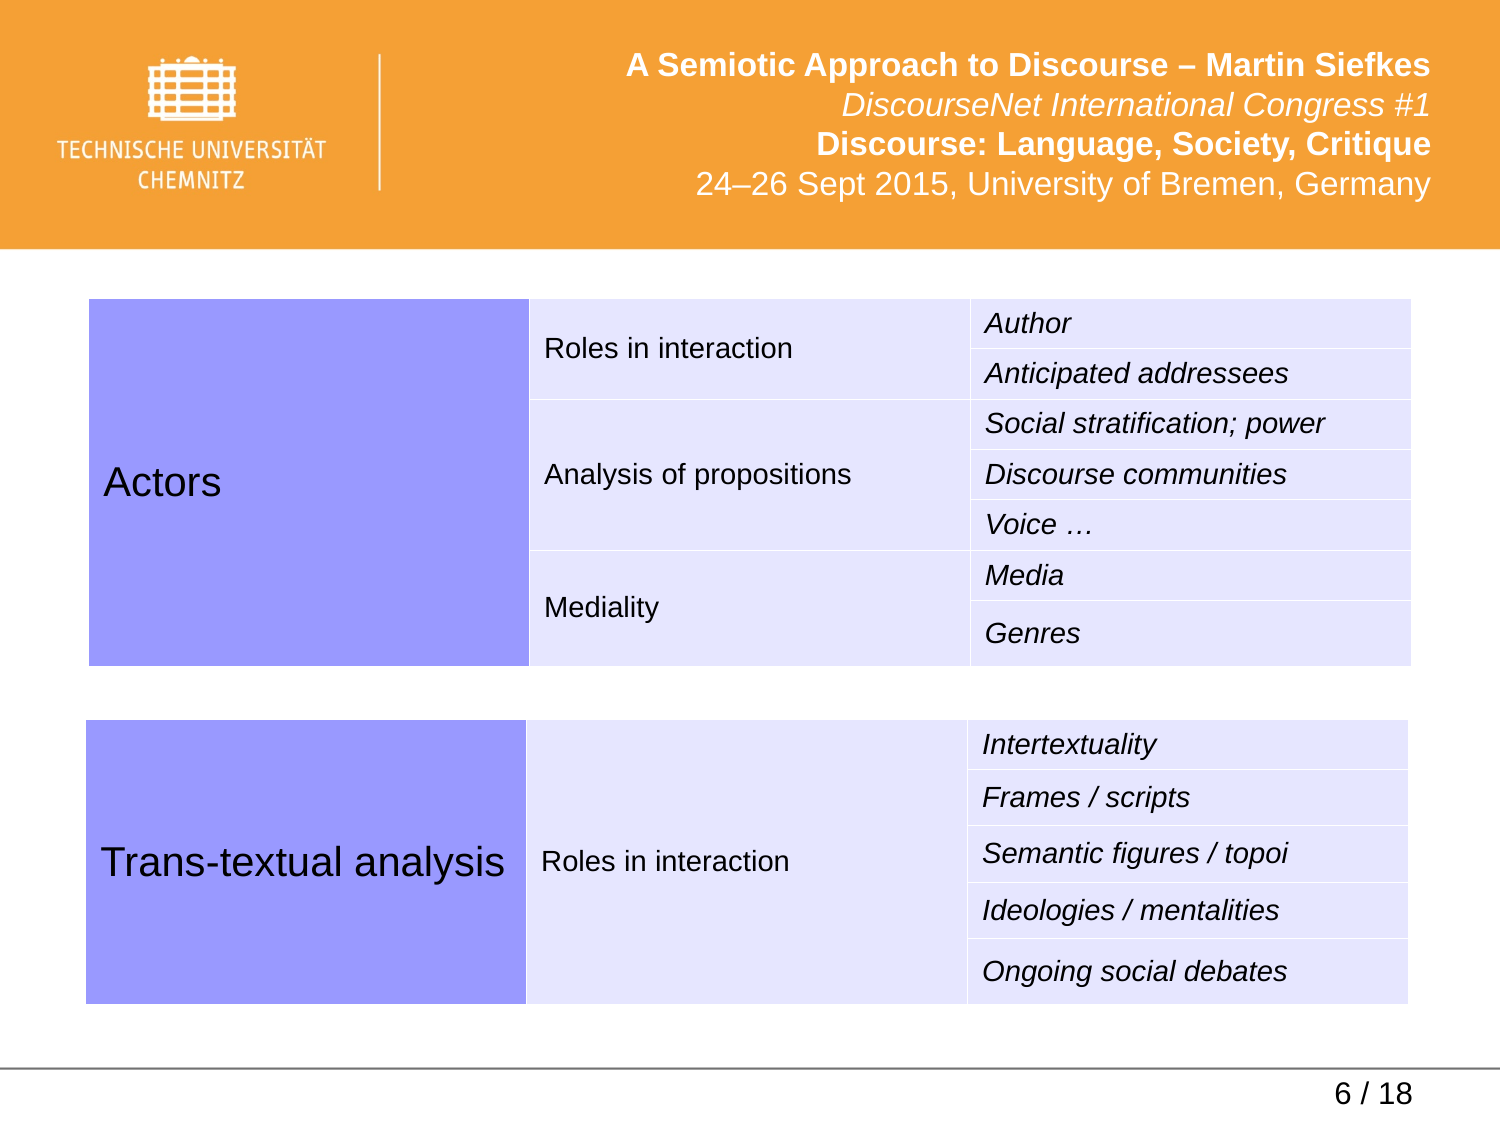

#
| Actors | Roles in interaction | Author |
| --- | --- | --- |
| | | Anticipated addressees |
| | Analysis of propositions | Social stratification; power |
| | | Discourse communities |
| | | Voice … |
| | Mediality | Media |
| | | Genres |
| Trans-textual analysis | Roles in interaction | Intertextuality |
| --- | --- | --- |
| | | Frames / scripts |
| | | Semantic figures / topoi |
| | | Ideologies / mentalities |
| | | Ongoing social debates |